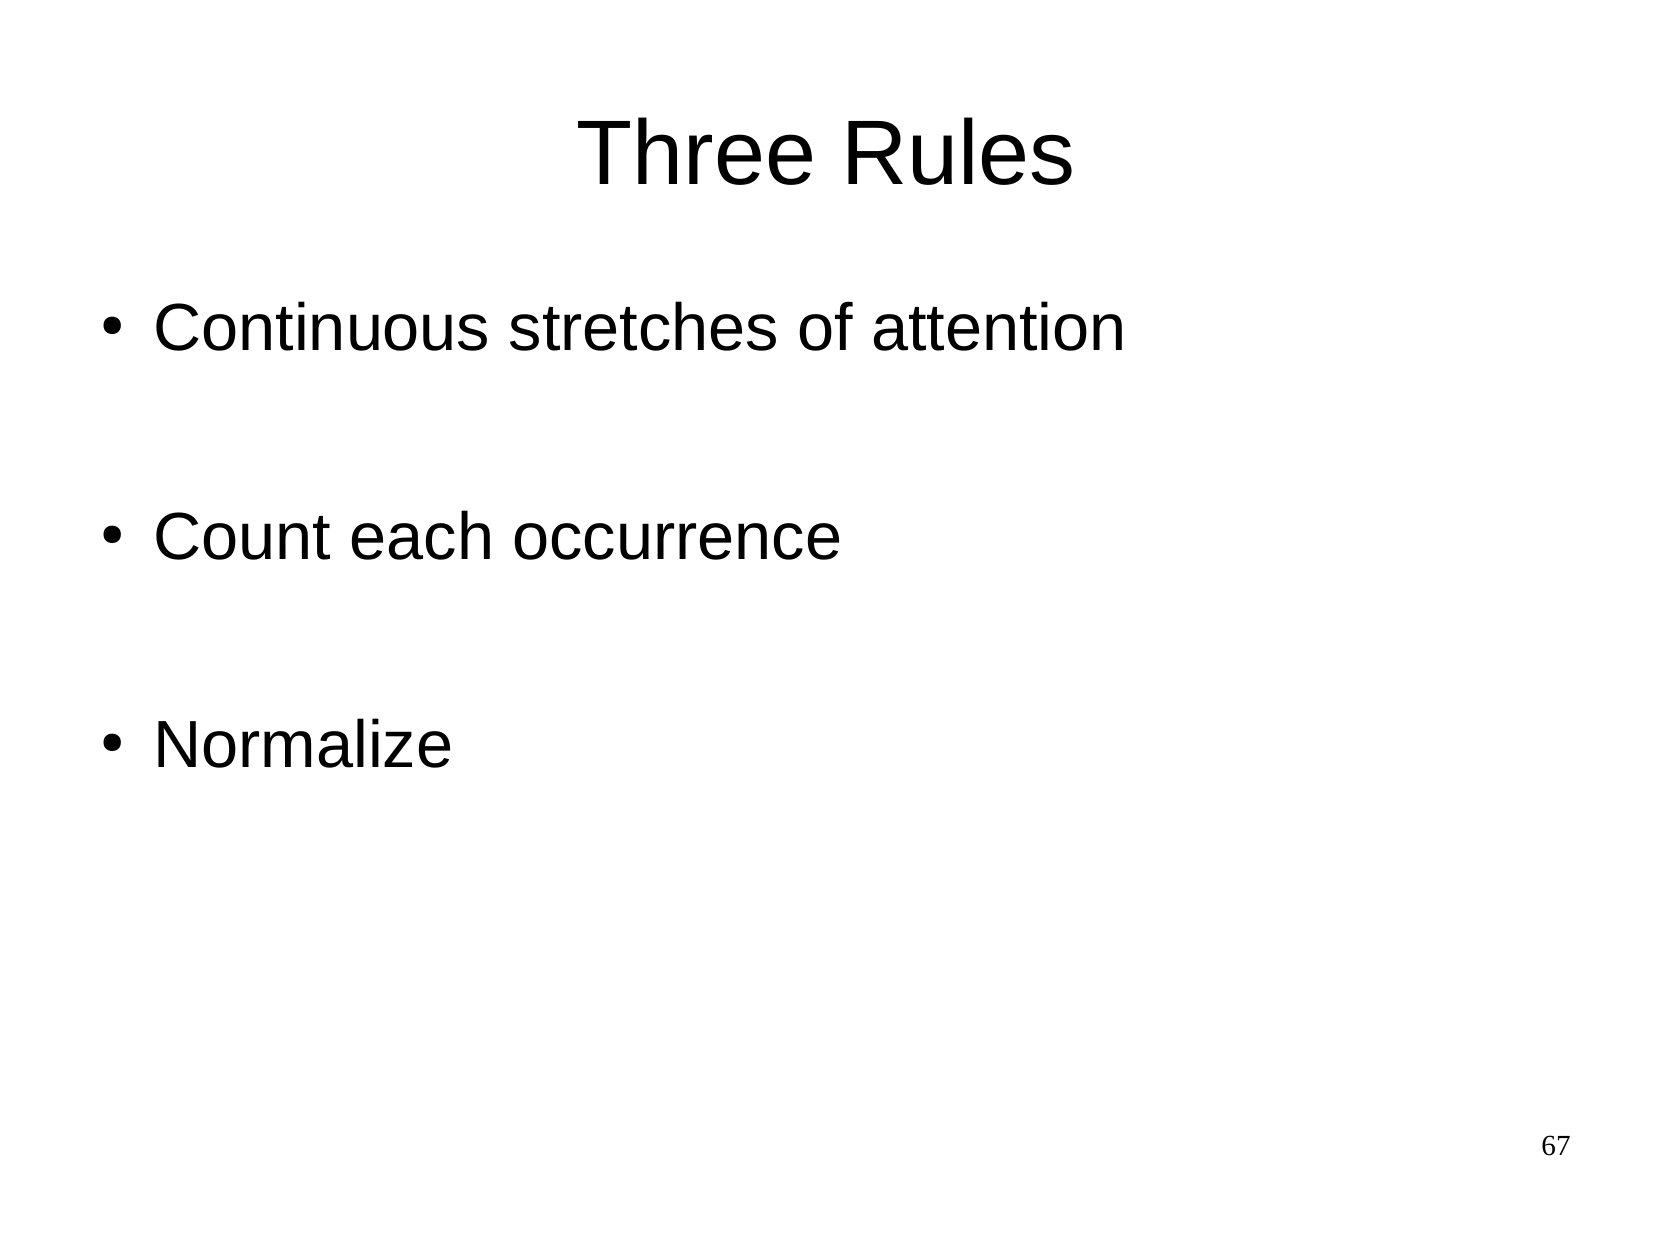

# Three Rules
Continuous stretches of attention
Count each occurrence
Normalize
67